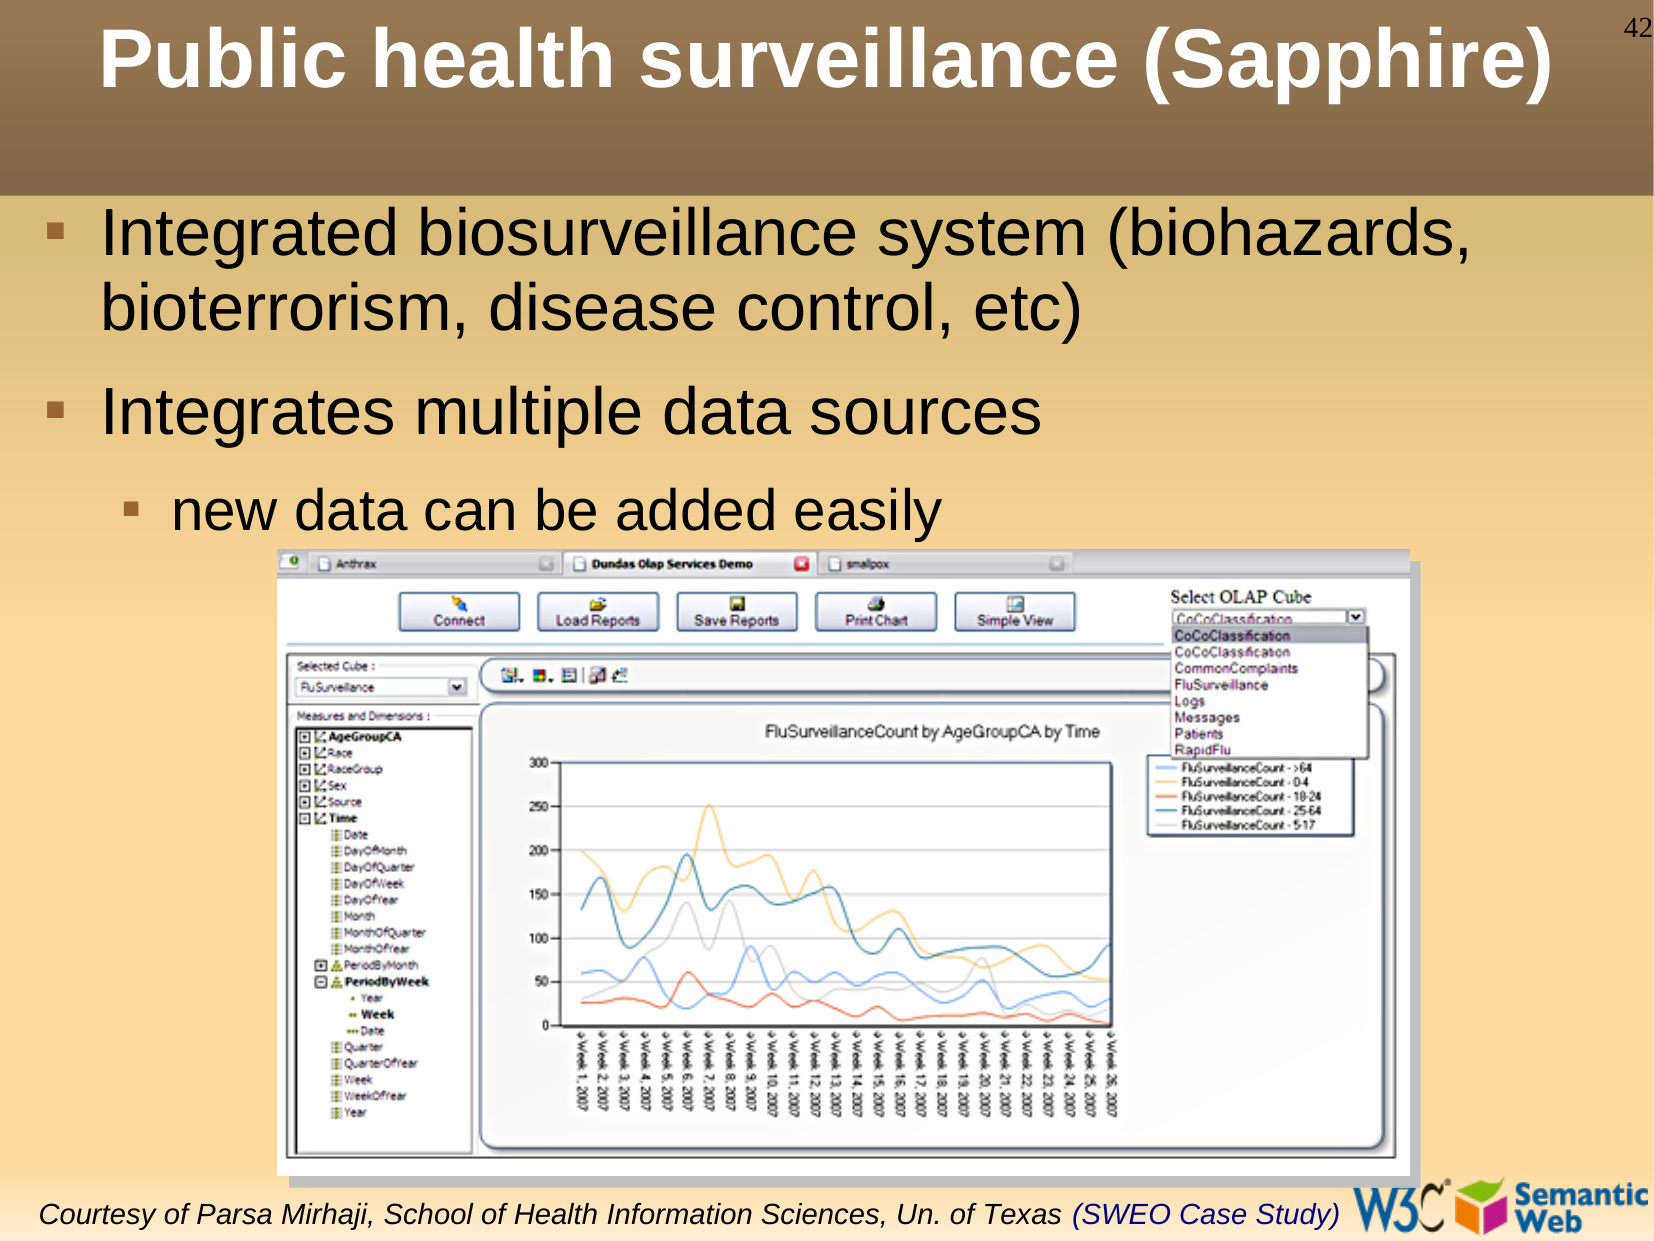

# Public health surveillance (Sapphire)
42
Integrated biosurveillance system (biohazards, bioterrorism, disease control, etc)
Integrates multiple data sources
new data can be added easily
Courtesy of Parsa Mirhaji, School of Health Information Sciences, Un. of Texas (SWEO Case Study)